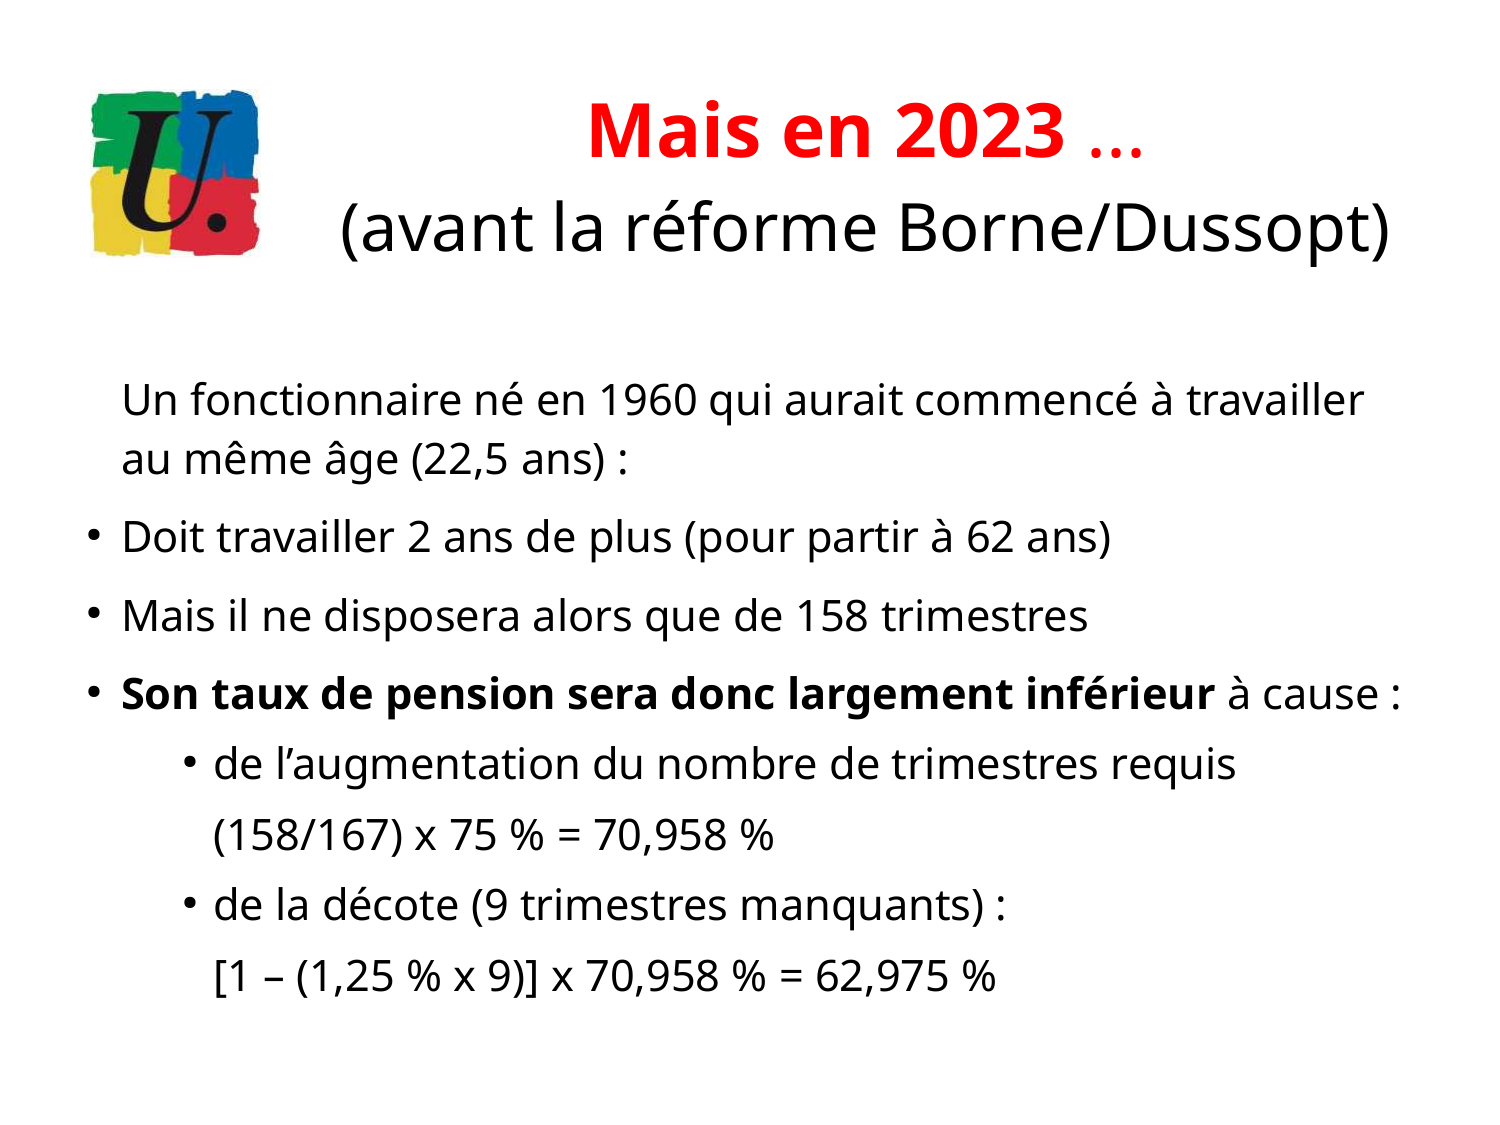

# Mais en 2023 ... (avant la réforme Borne/Dussopt)
Un fonctionnaire né en 1960 qui aurait commencé à travailler au même âge (22,5 ans) :
Doit travailler 2 ans de plus (pour partir à 62 ans)
Mais il ne disposera alors que de 158 trimestres
Son taux de pension sera donc largement inférieur à cause :
de l’augmentation du nombre de trimestres requis
(158/167) x 75 % = 70,958 %
de la décote (9 trimestres manquants) :
[1 – (1,25 % x 9)] x 70,958 % = 62,975 %